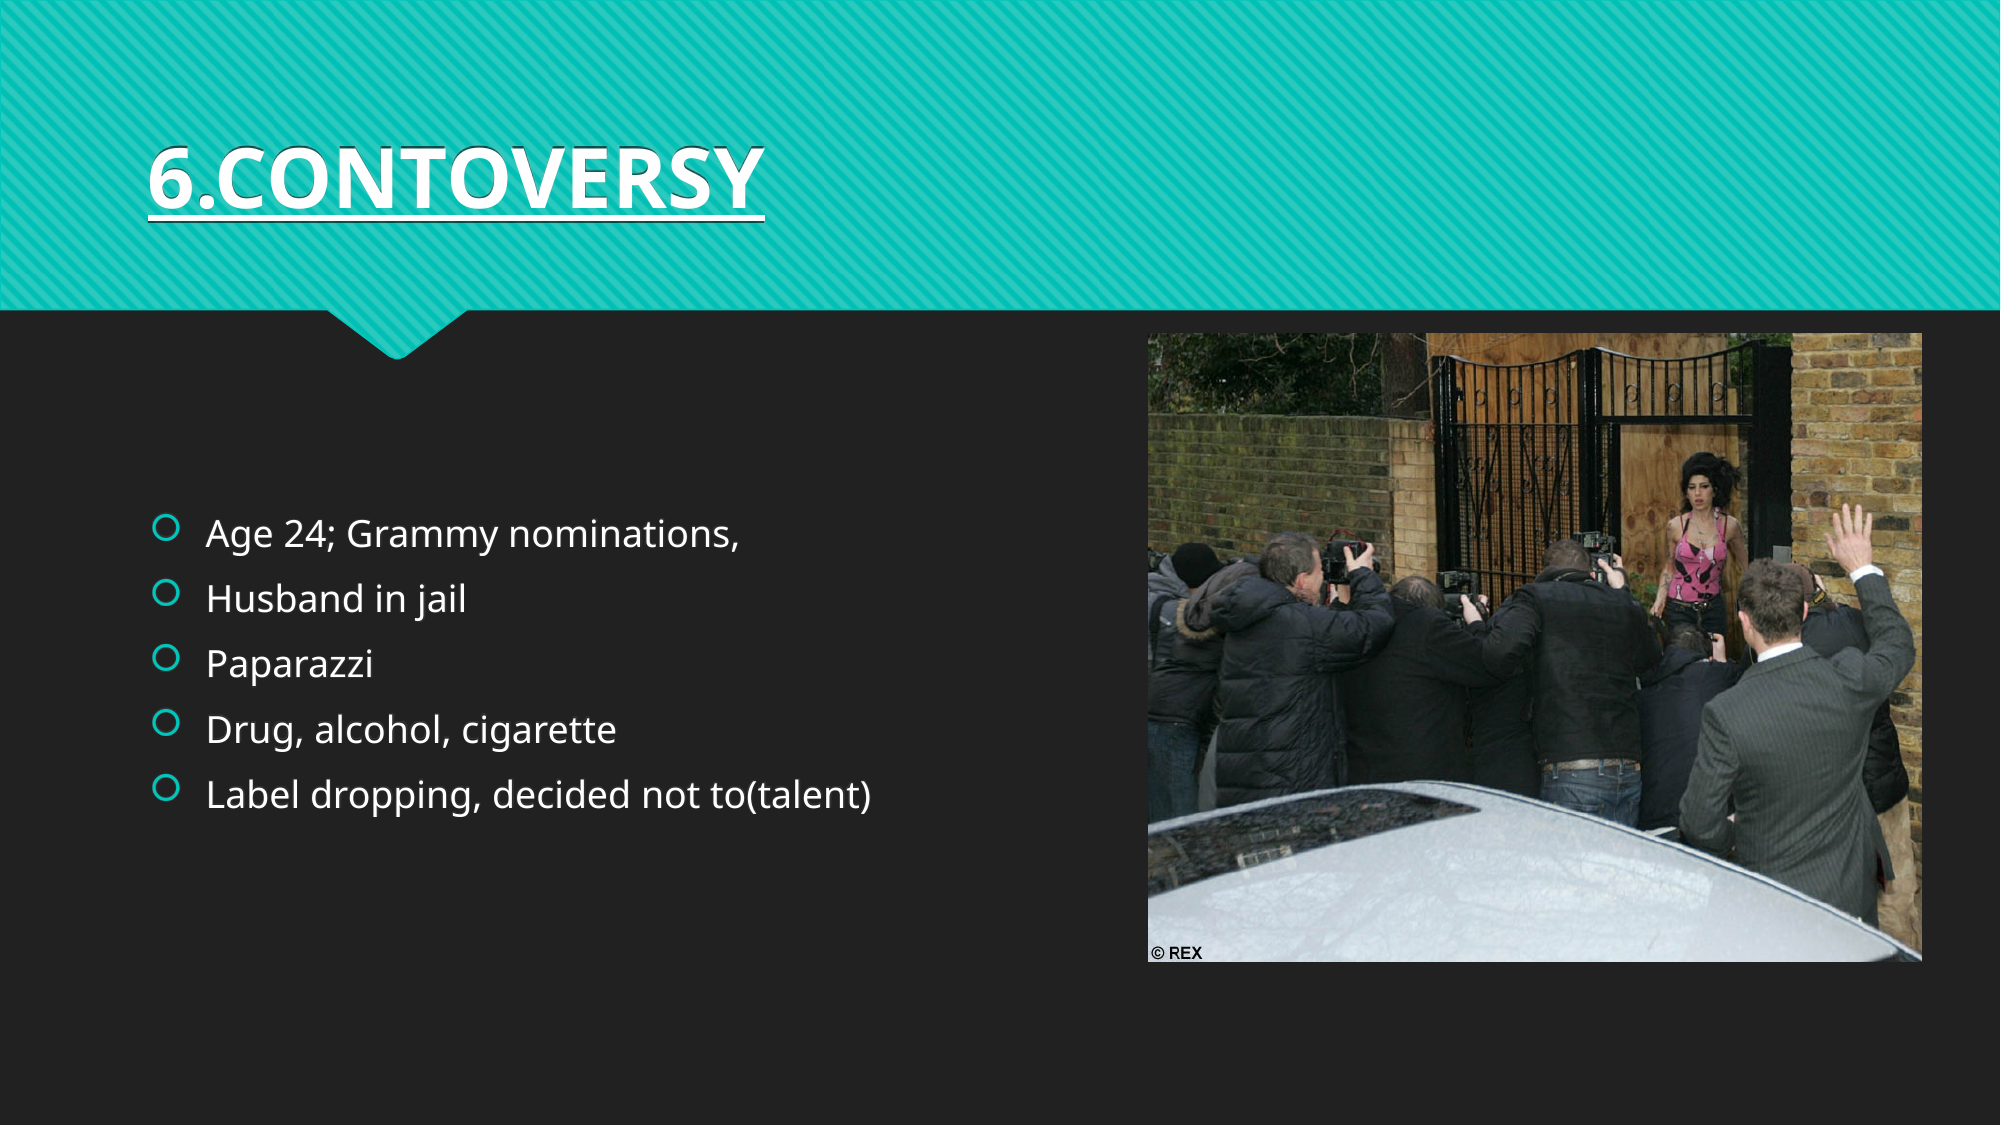

# 6.CONTOVERSY
Age 24; Grammy nominations,
Husband in jail
Paparazzi
Drug, alcohol, cigarette
Label dropping, decided not to(talent)